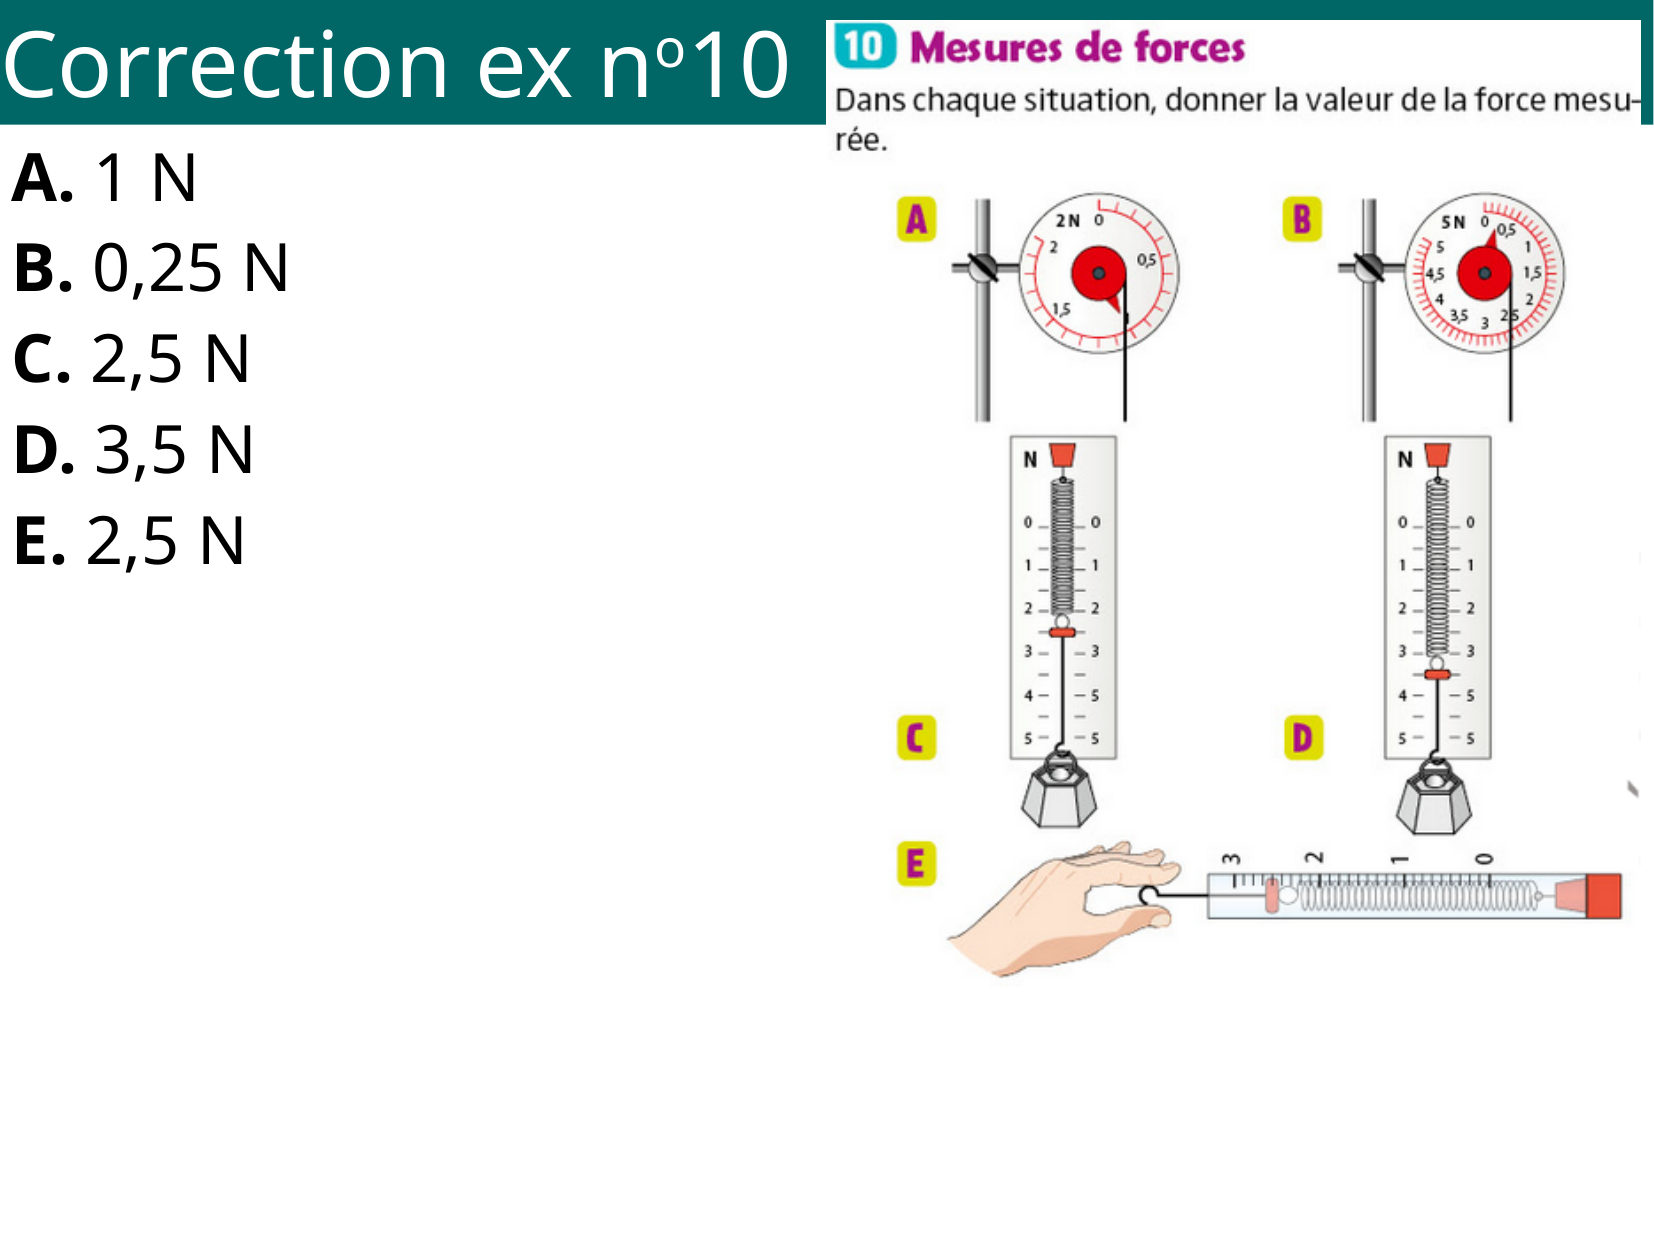

# Correction ex no10
A. 1 N
B. 0,25 N
C. 2,5 N
D. 3,5 N
E. 2,5 N